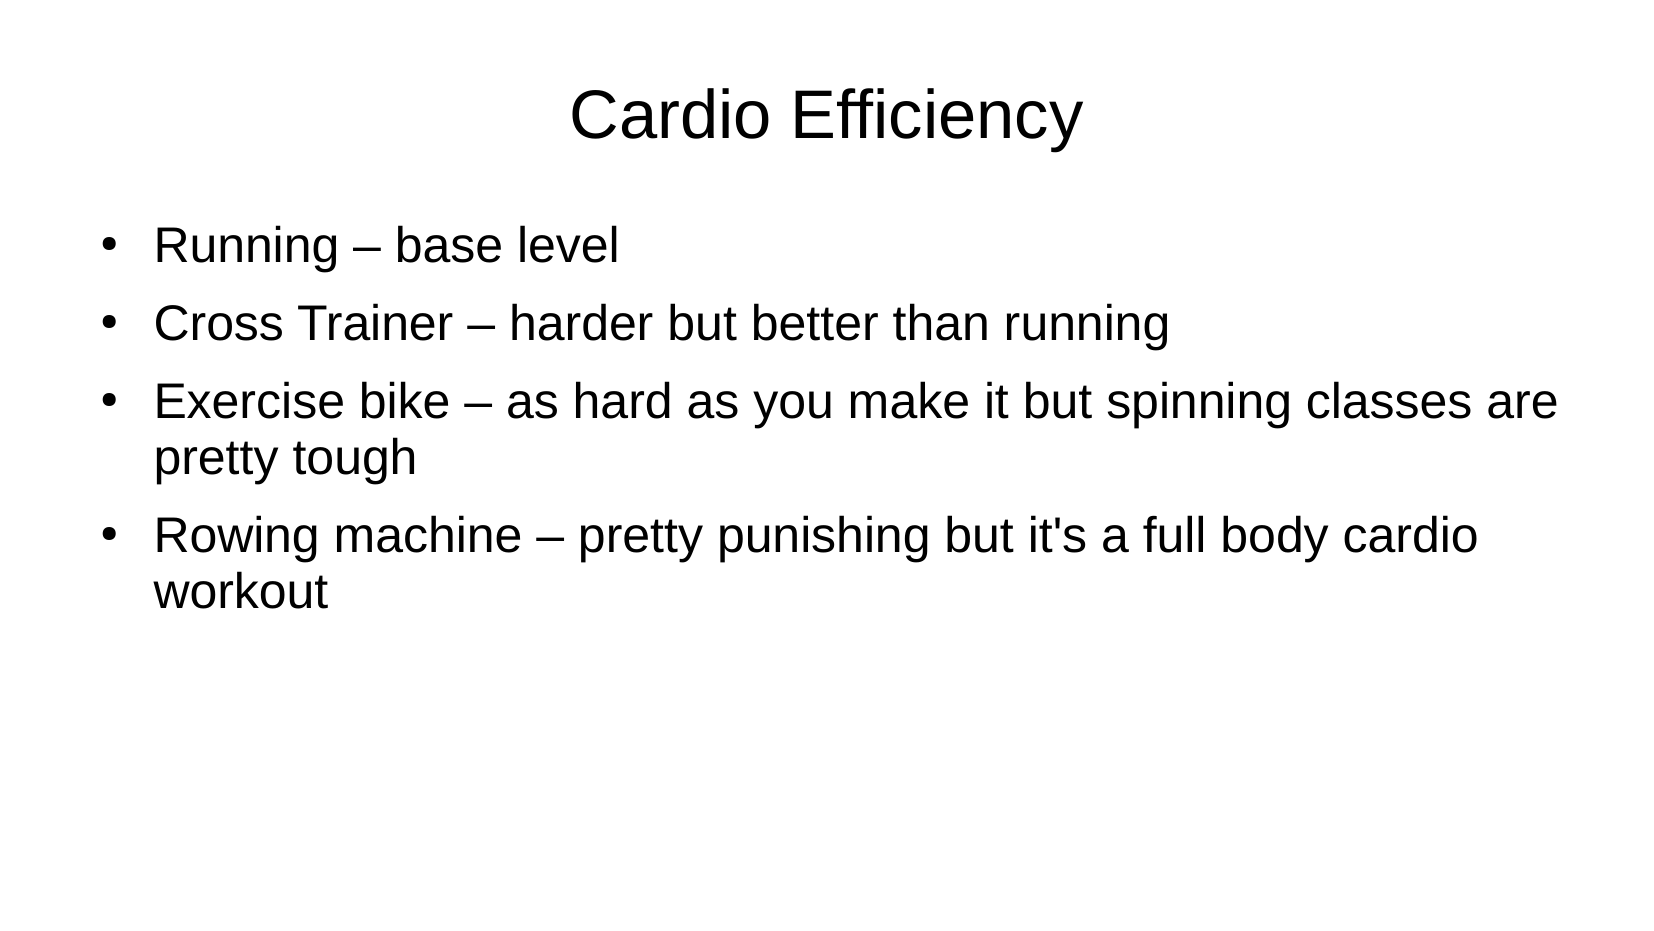

# Cardio Efficiency
Running – base level
Cross Trainer – harder but better than running
Exercise bike – as hard as you make it but spinning classes are pretty tough
Rowing machine – pretty punishing but it's a full body cardio workout